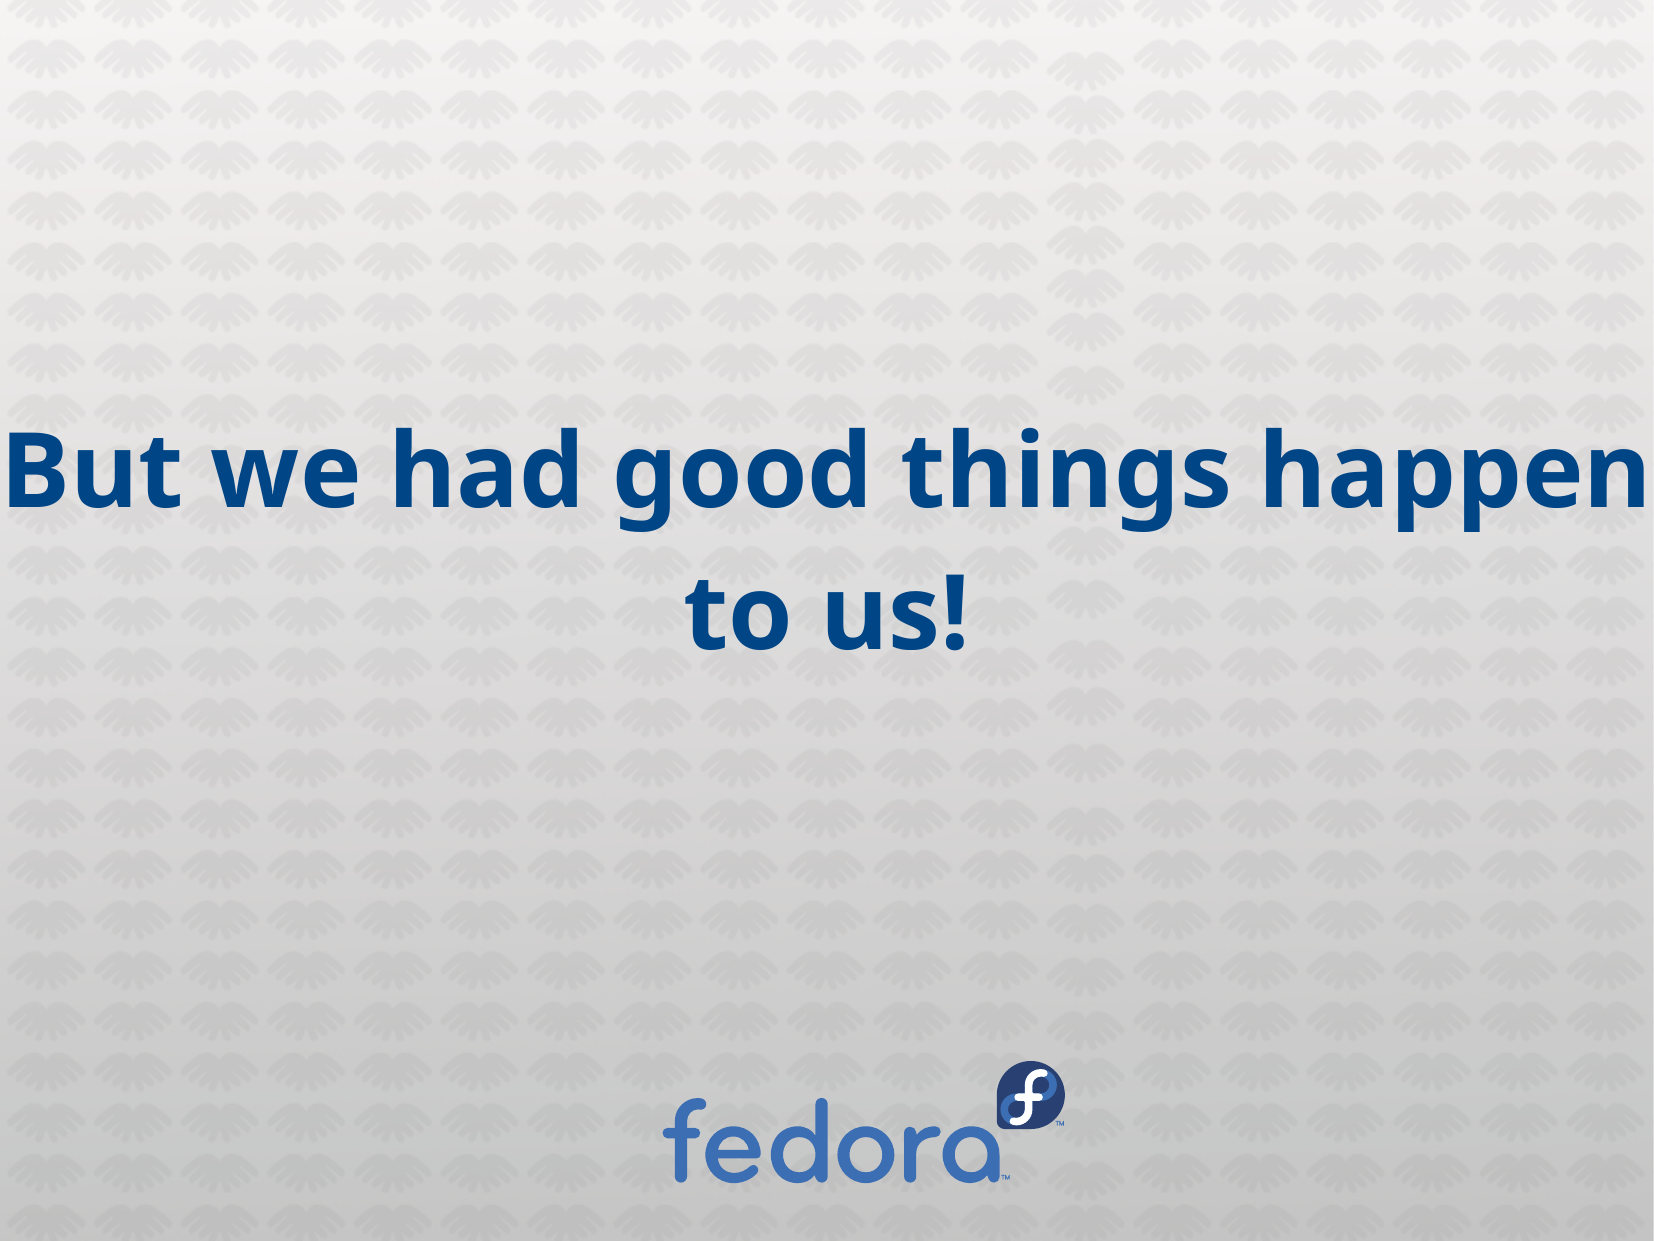

# But we had good things happen to us!